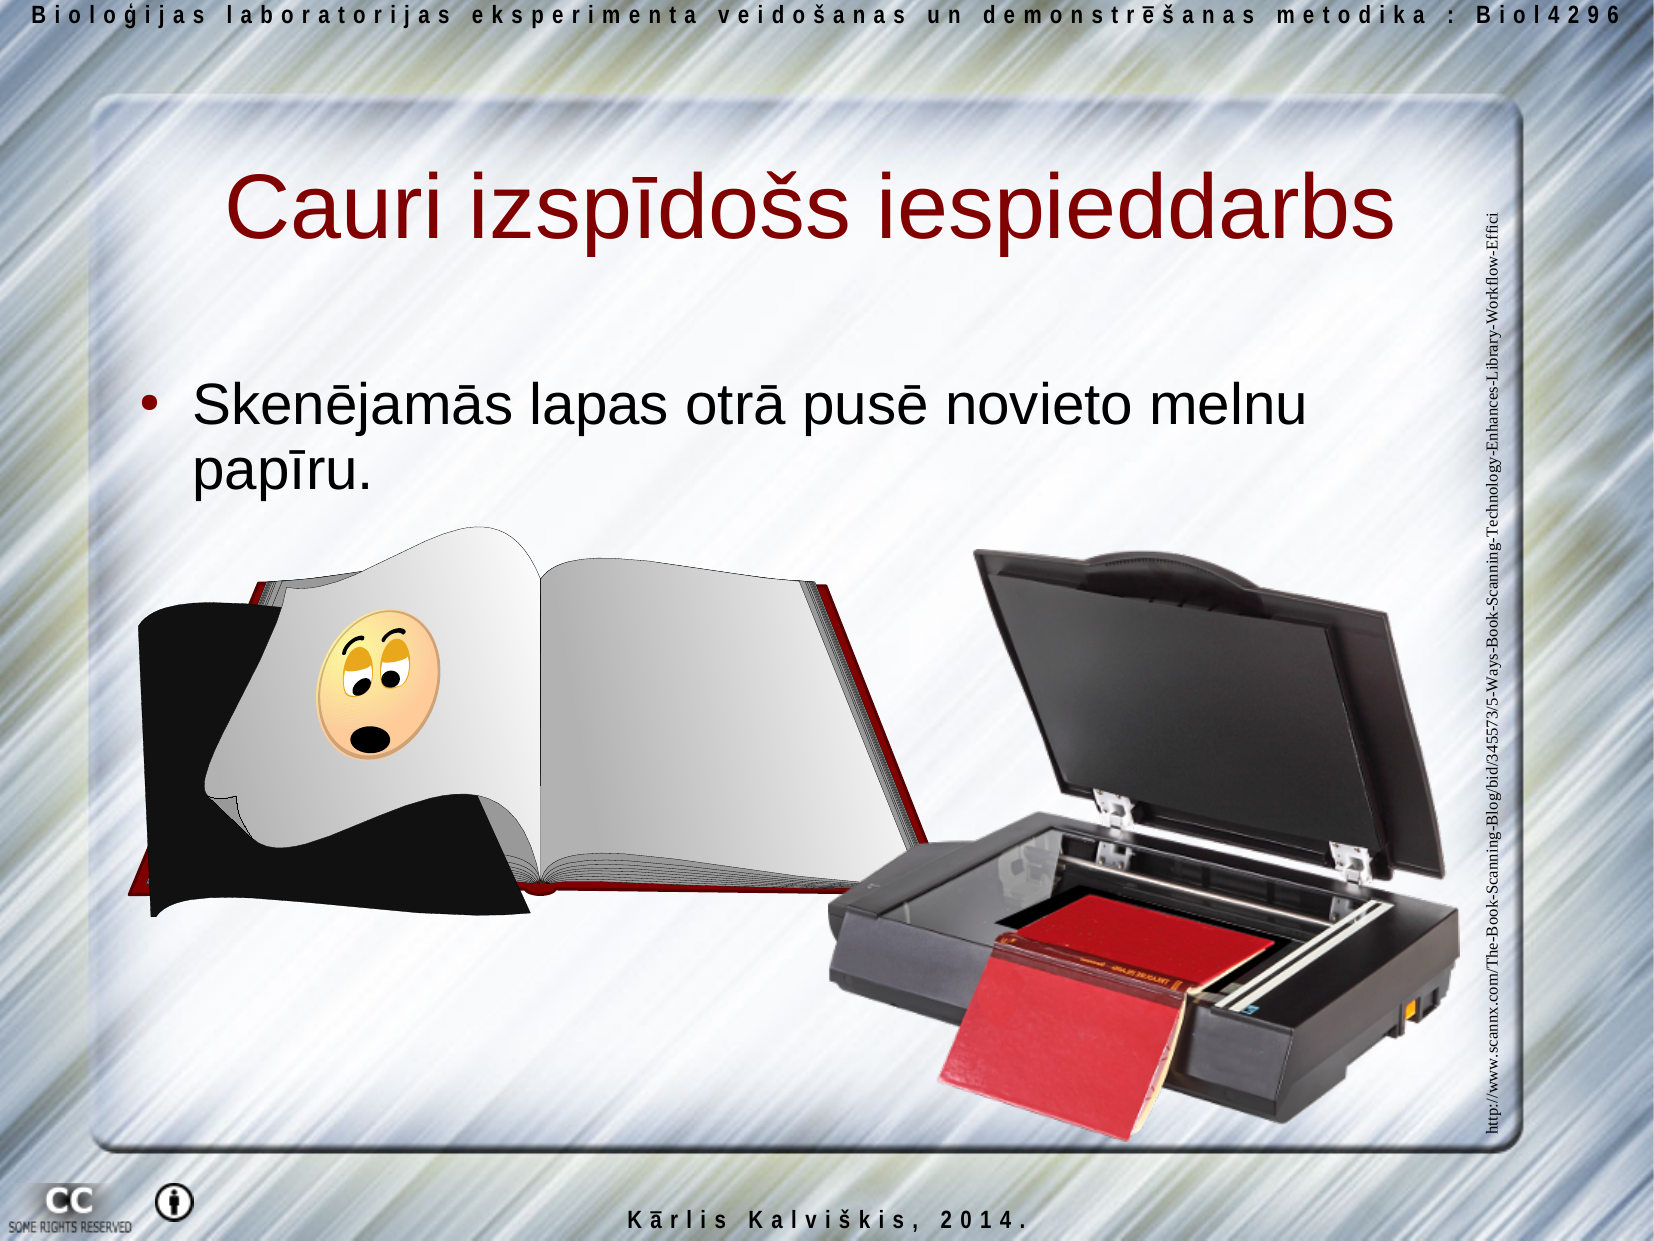

# Cauri izspīdošs iespieddarbs
Skenējamās lapas otrā pusē novieto melnu papīru.
http://www.scannx.com/The-Book-Scanning-Blog/bid/345573/5-Ways-Book-Scanning-Technology-Enhances-Library-Workflow-Effici